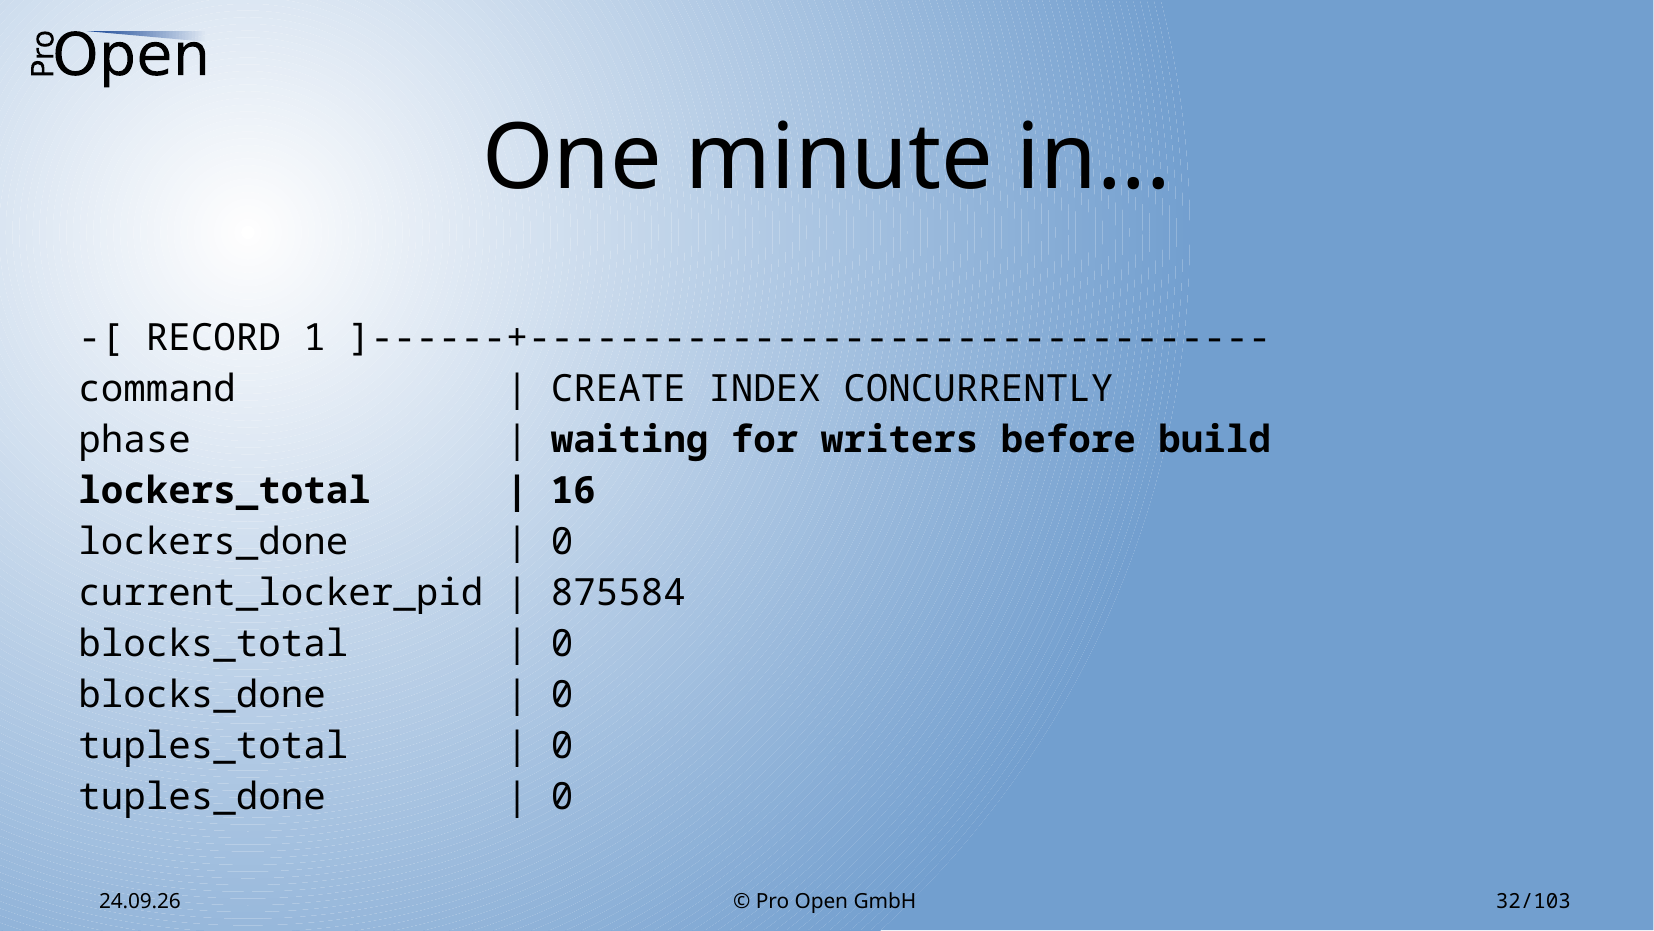

# One minute in...
-[ RECORD 1 ]------+---------------------------------
command | CREATE INDEX CONCURRENTLY
phase | waiting for writers before build
lockers_total | 16
lockers_done | 0
current_locker_pid | 875584
blocks_total | 0
blocks_done | 0
tuples_total | 0
tuples_done | 0
© Pro Open GmbH
32